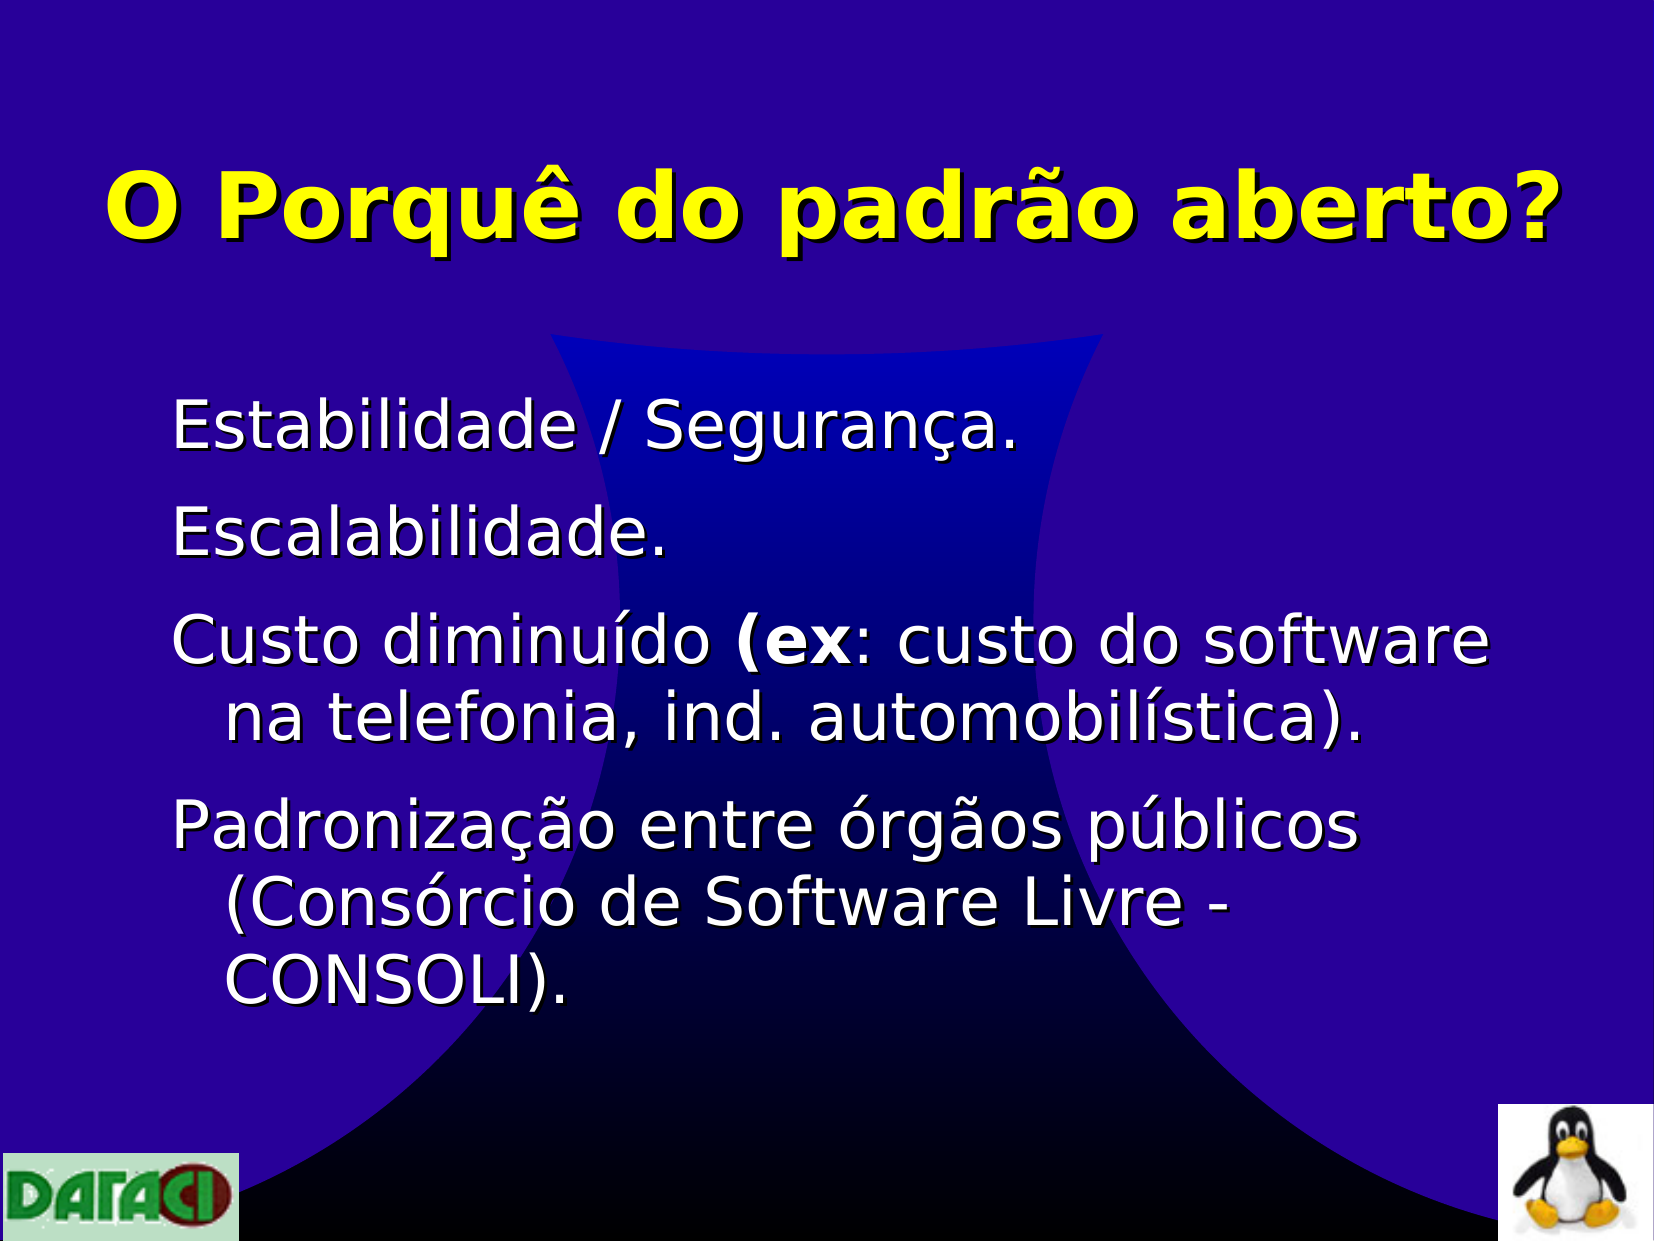

# O Porquê do padrão aberto?
Estabilidade / Segurança.
Escalabilidade.
Custo diminuído (ex: custo do software na telefonia, ind. automobilística).
Padronização entre órgãos públicos (Consórcio de Software Livre - CONSOLI).